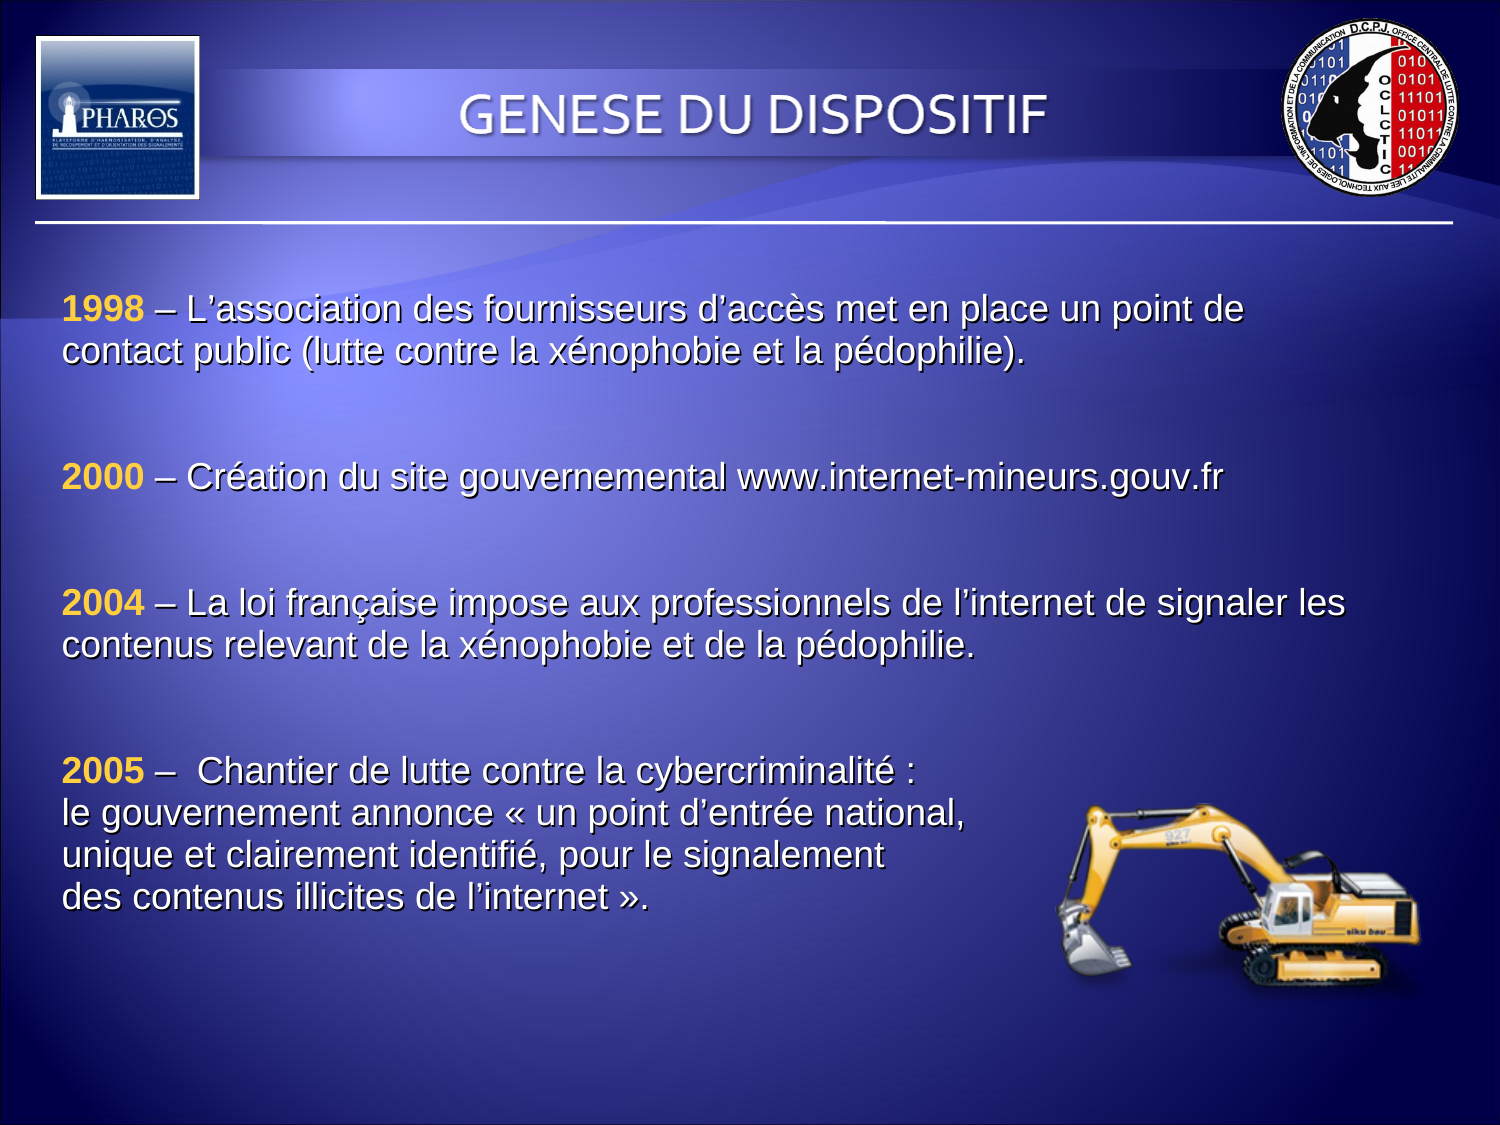

1998 – L’association des fournisseurs d’accès met en place un point de contact public (lutte contre la xénophobie et la pédophilie).
2000 – Création du site gouvernemental www.internet-mineurs.gouv.fr
2004 – La loi française impose aux professionnels de l’internet de signaler les contenus relevant de la xénophobie et de la pédophilie.
2005 – Chantier de lutte contre la cybercriminalité :
le gouvernement annonce « un point d’entrée national,
unique et clairement identifié, pour le signalement
des contenus illicites de l’internet ».